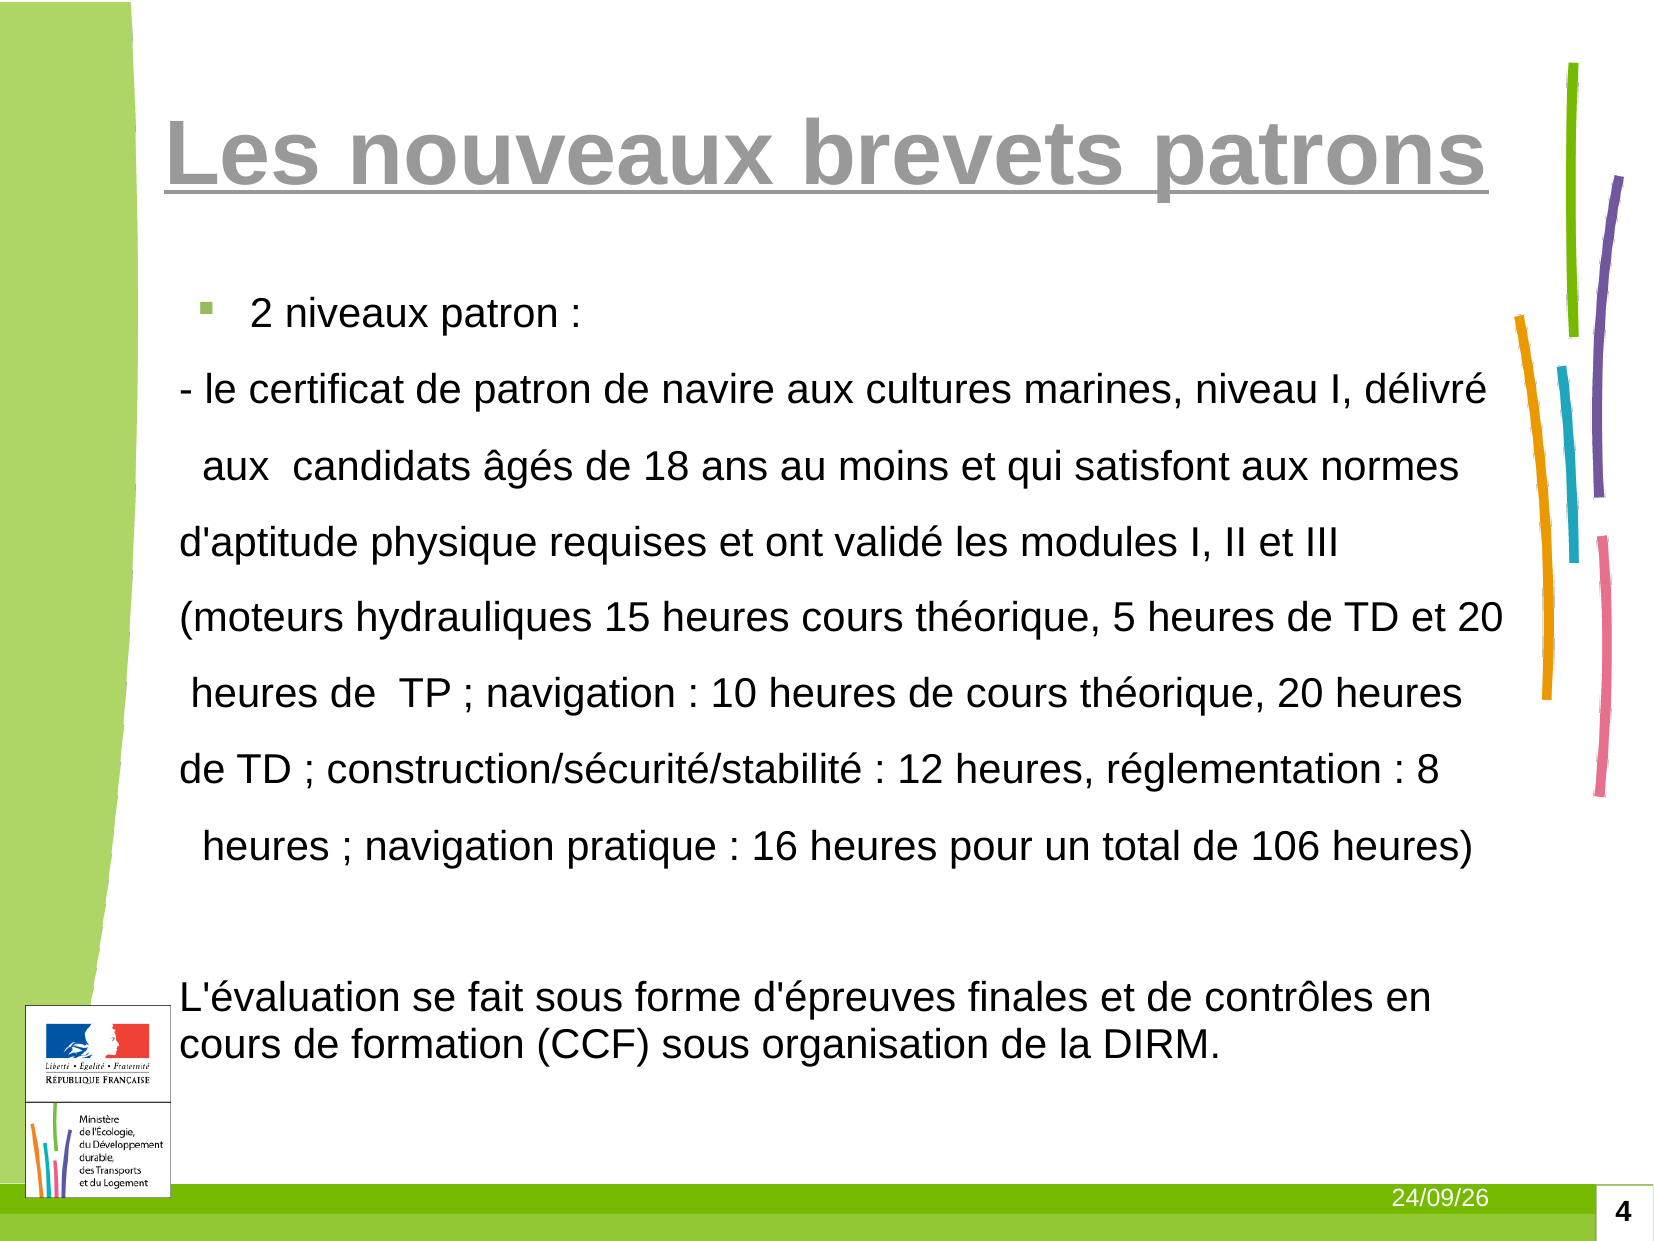

# Les nouveaux brevets patrons
2 niveaux patron :
- le certificat de patron de navire aux cultures marines, niveau I, délivré
 aux candidats âgés de 18 ans au moins et qui satisfont aux normes
d'aptitude physique requises et ont validé les modules I, II et III
(moteurs hydrauliques 15 heures cours théorique, 5 heures de TD et 20
 heures de TP ; navigation : 10 heures de cours théorique, 20 heures
de TD ; construction/sécurité/stabilité : 12 heures, réglementation : 8
 heures ; navigation pratique : 16 heures pour un total de 106 heures)
L'évaluation se fait sous forme d'épreuves finales et de contrôles en cours de formation (CCF) sous organisation de la DIRM.
4